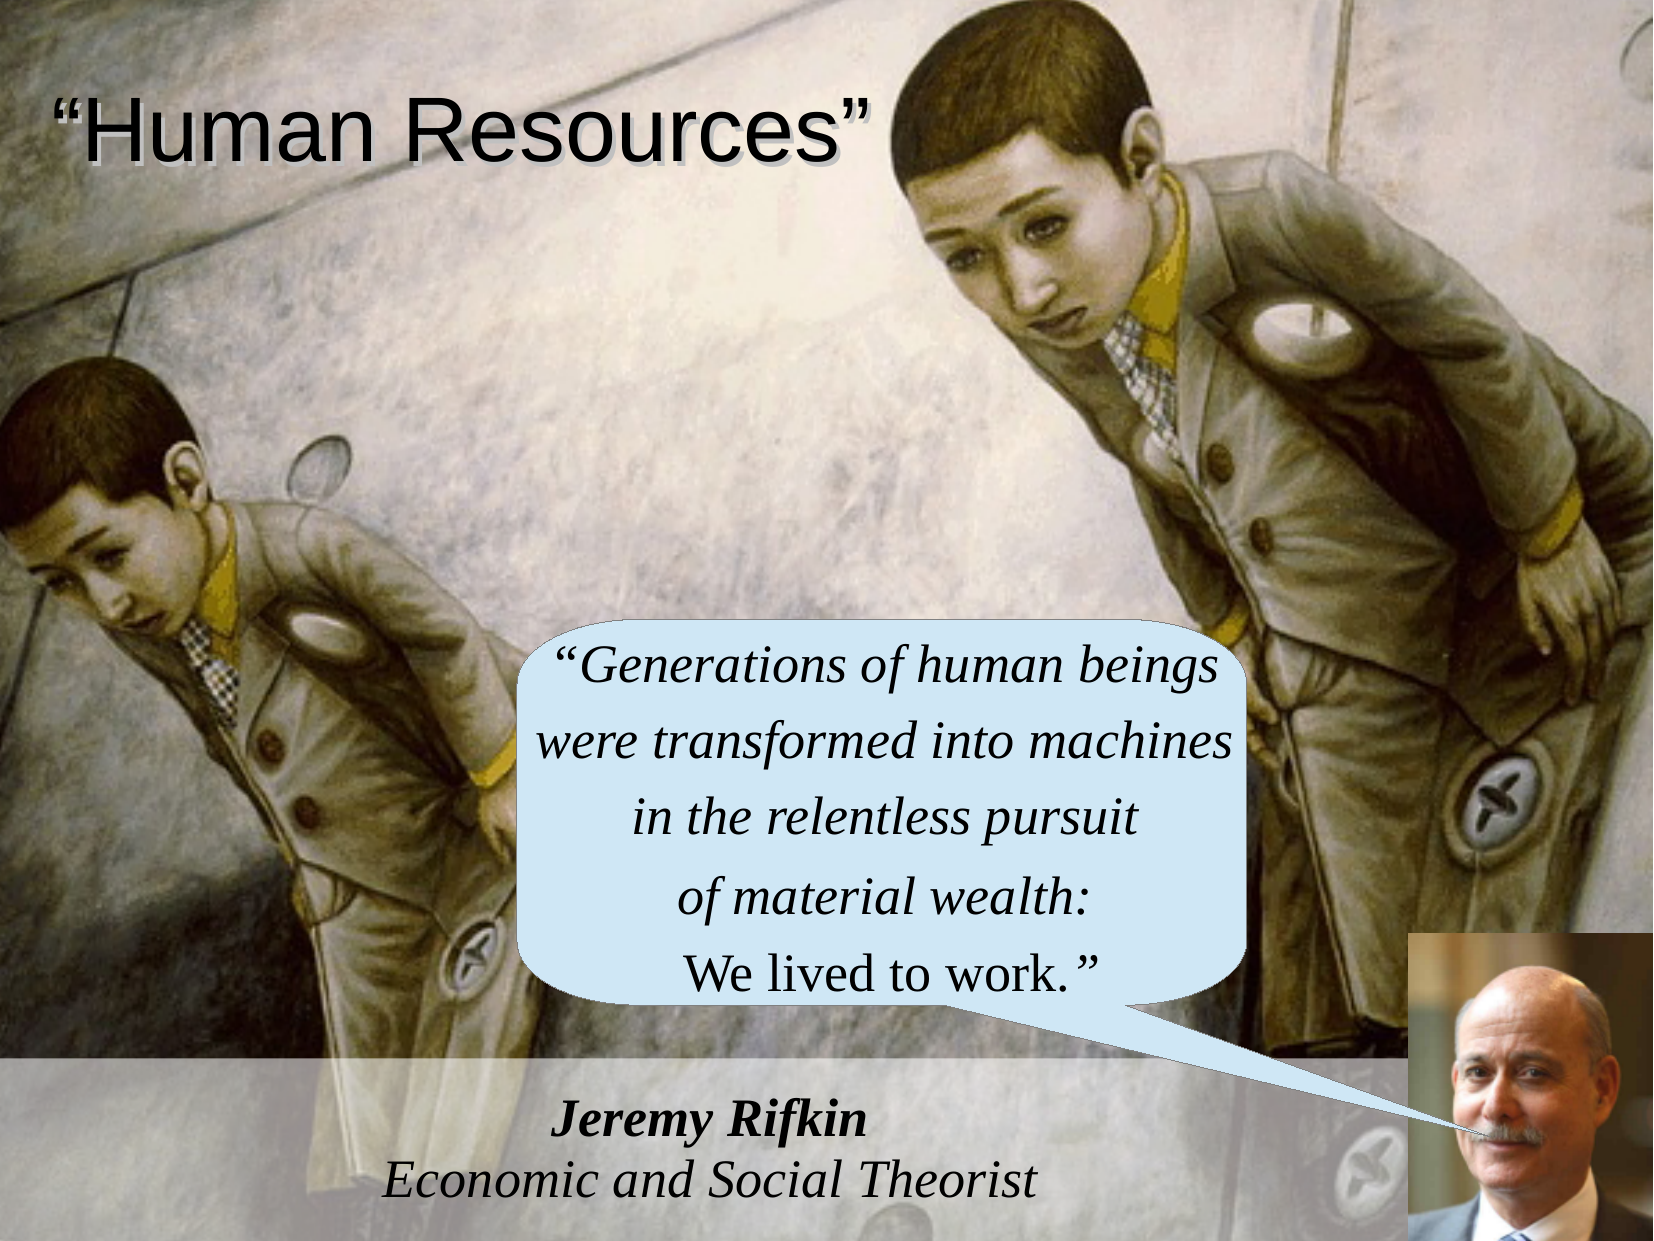

# “Human Resources”
“Generations of human beings
were transformed into machines
in the relentless pursuit
of material wealth:
We lived to work.”
Jeremy Rifkin
Economic and Social Theorist